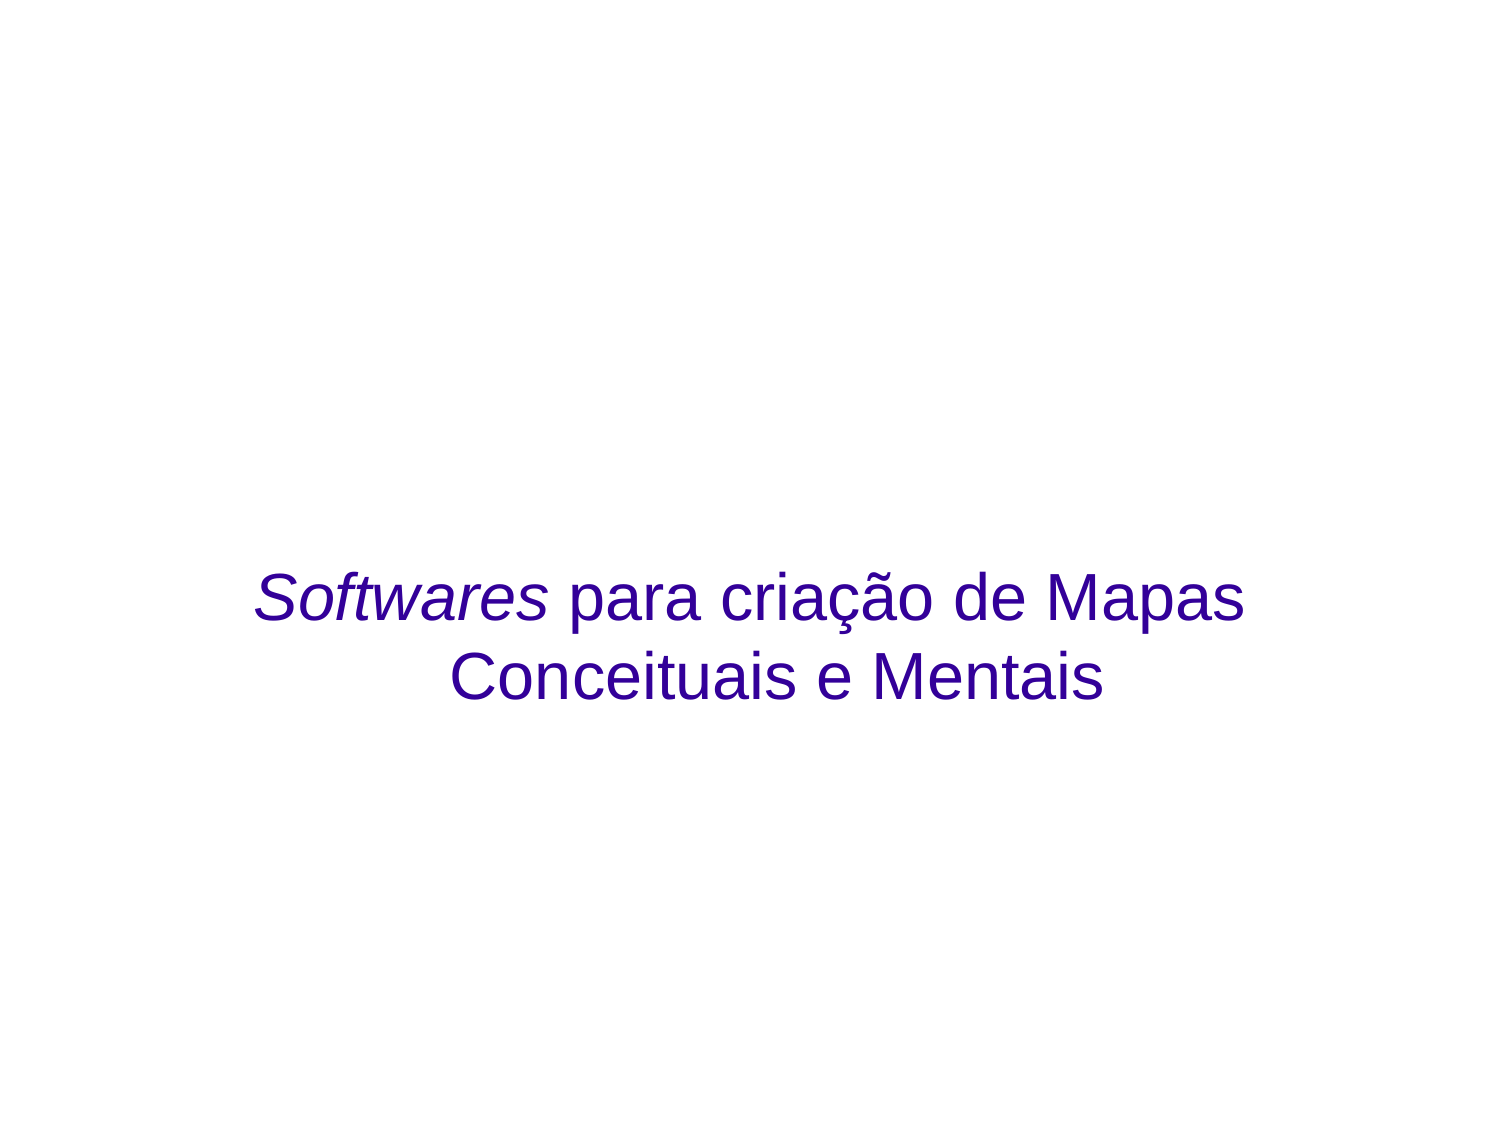

#
Softwares para criação de Mapas Conceituais e Mentais